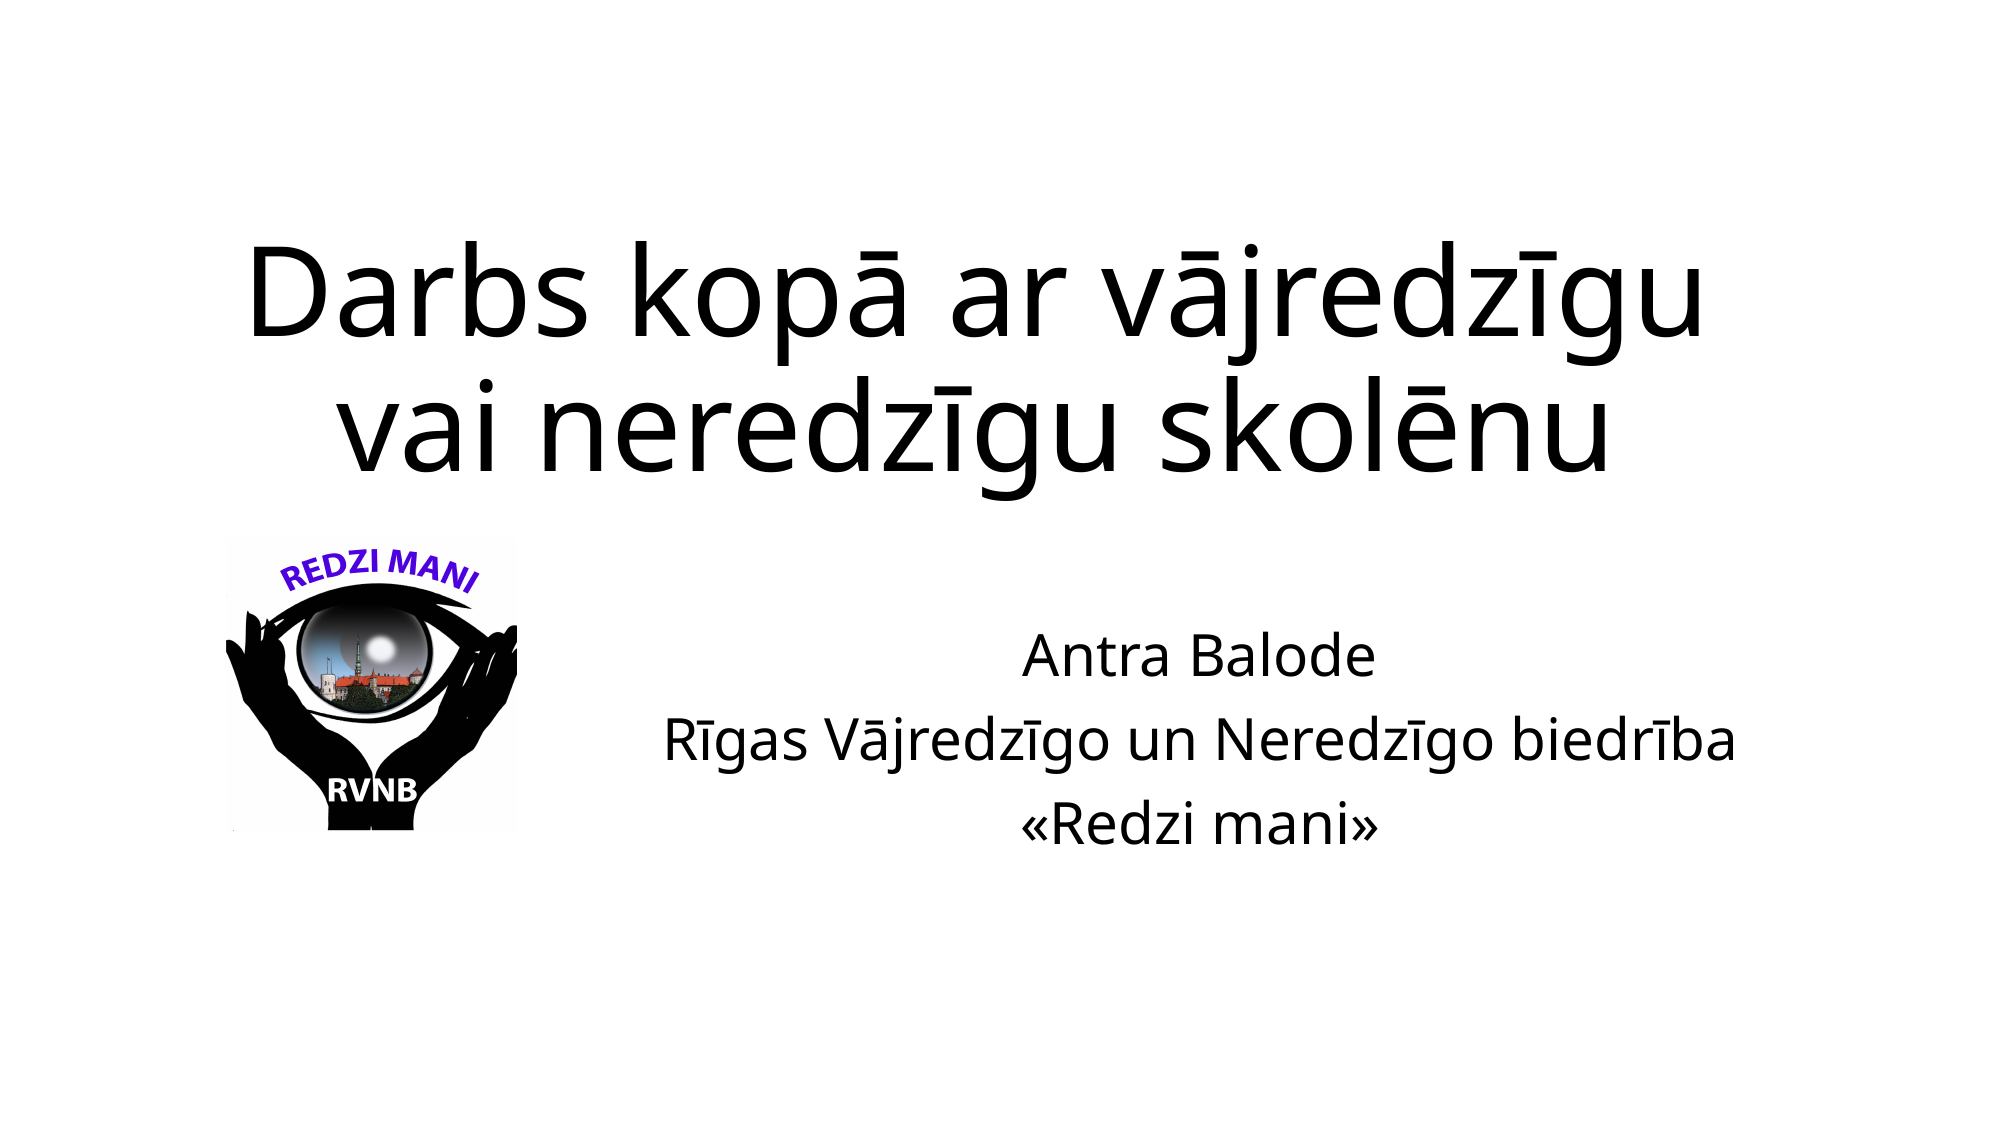

# Darbs kopā ar vājredzīgu vai neredzīgu skolēnu
Antra Balode
Rīgas Vājredzīgo un Neredzīgo biedrība
«Redzi mani»